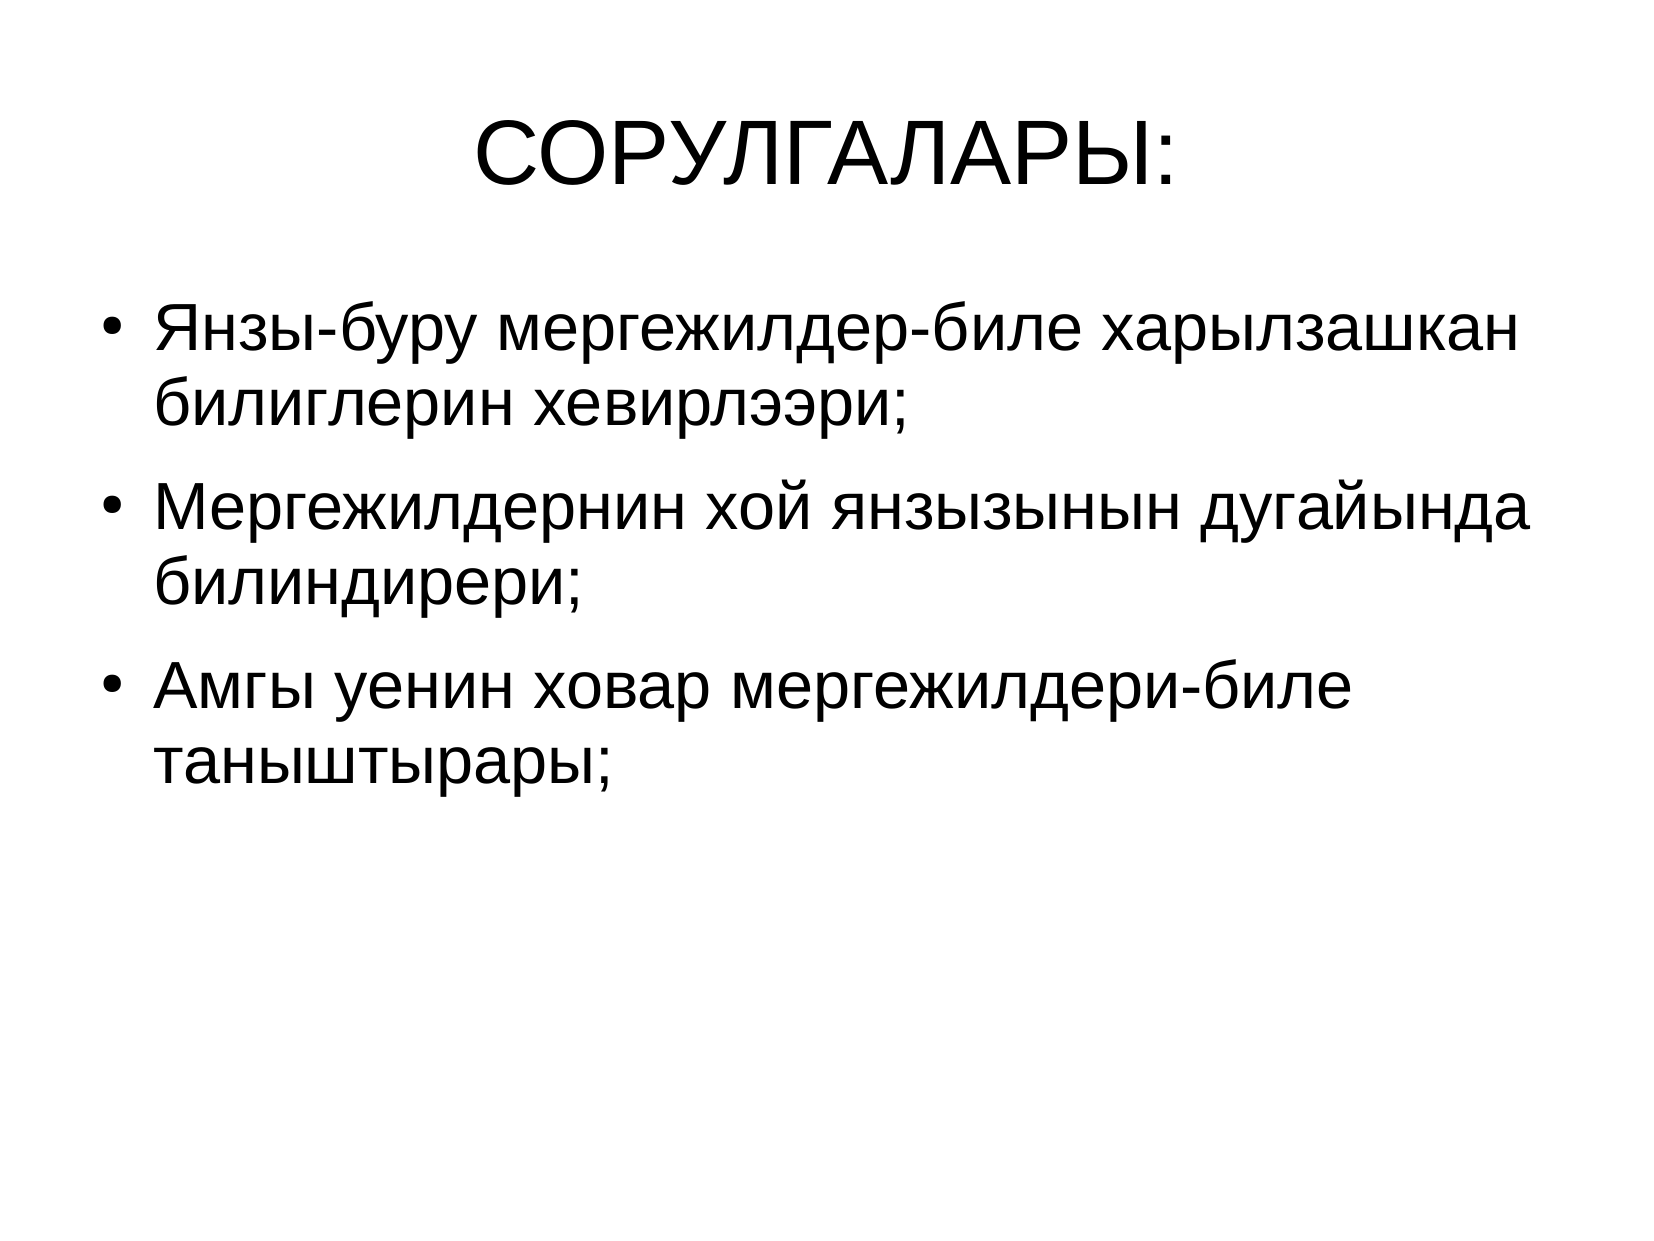

# СОРУЛГАЛАРЫ:
Янзы-буру мергежилдер-биле харылзашкан билиглерин хевирлээри;
Мергежилдернин хой янзызынын дугайында билиндирери;
Амгы уенин ховар мергежилдери-биле таныштырары;